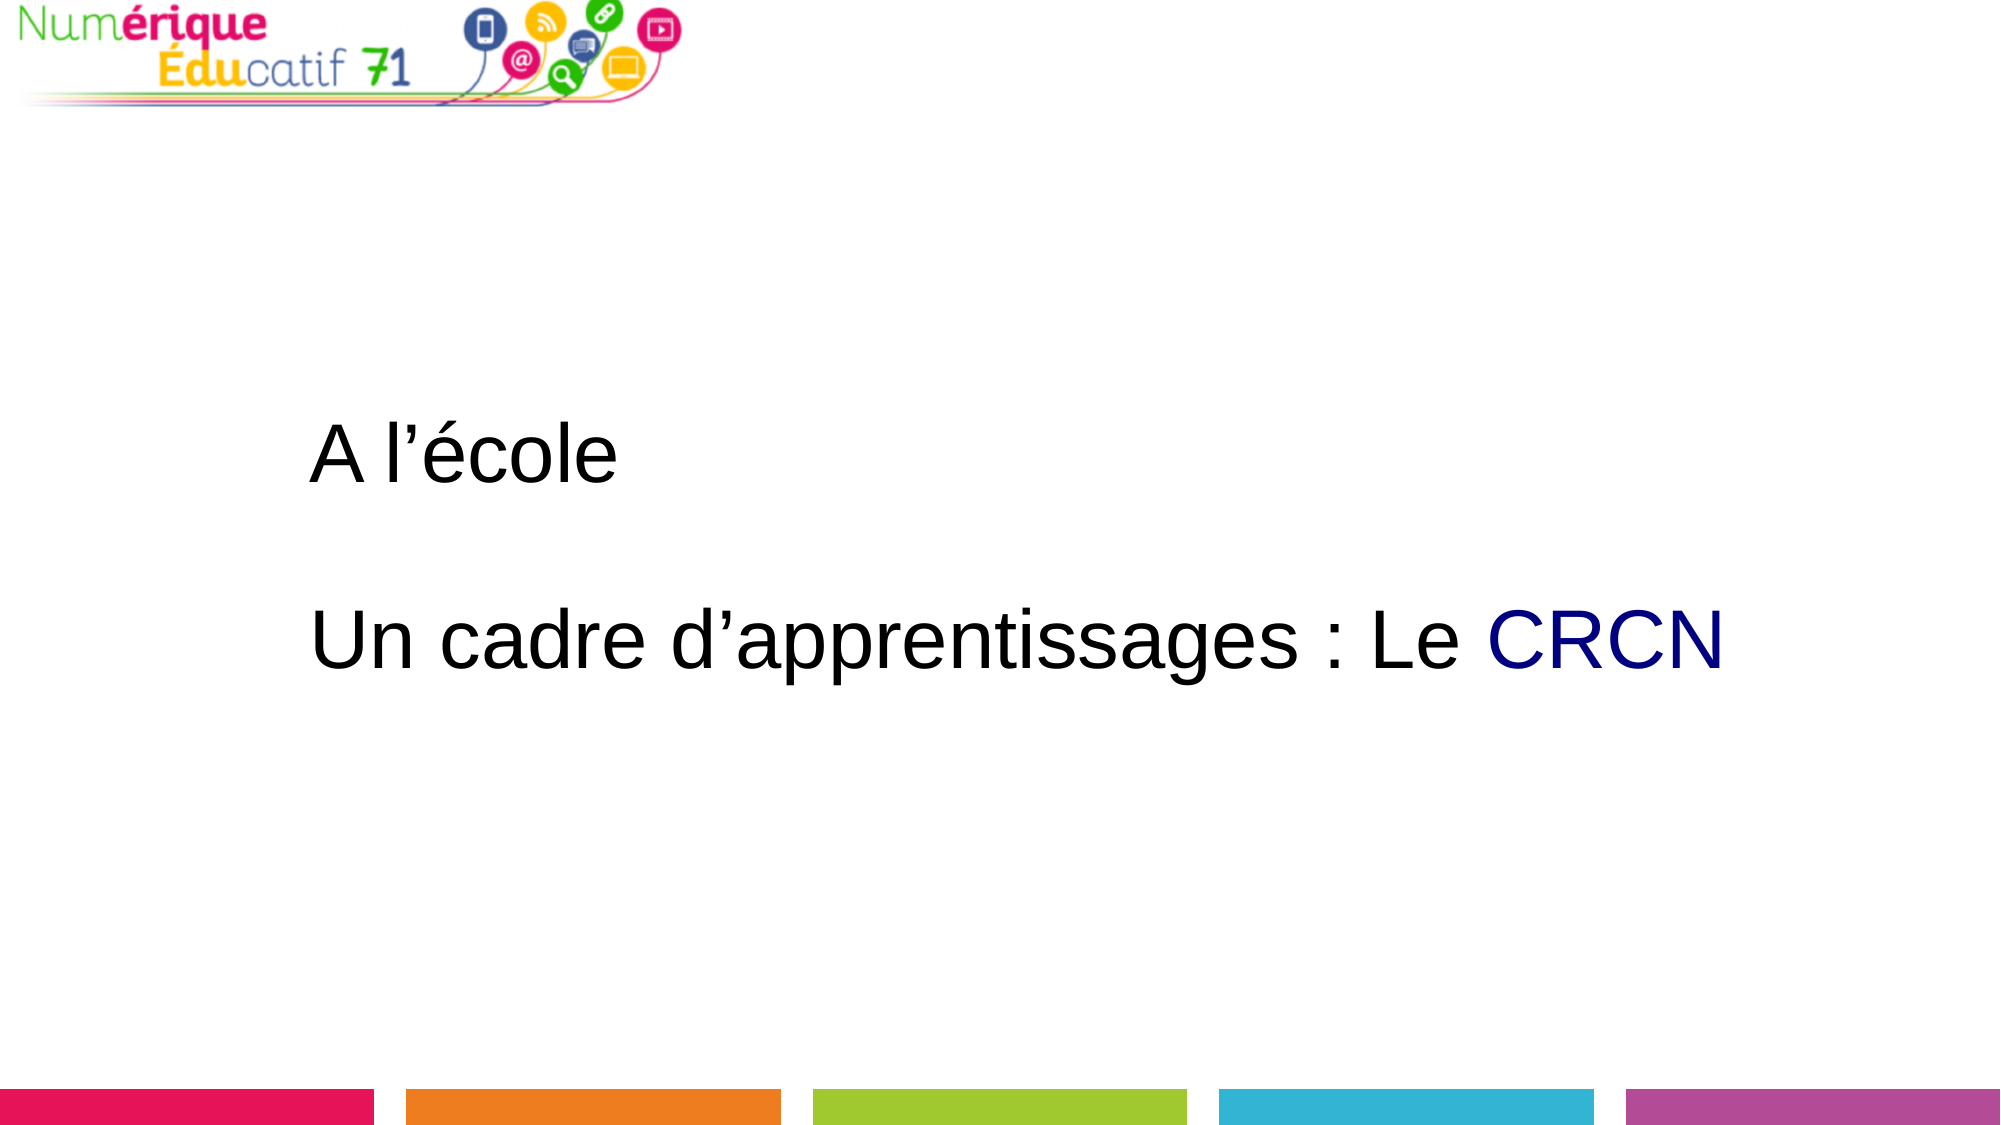

A l’école
Un cadre d’apprentissages : Le CRCN